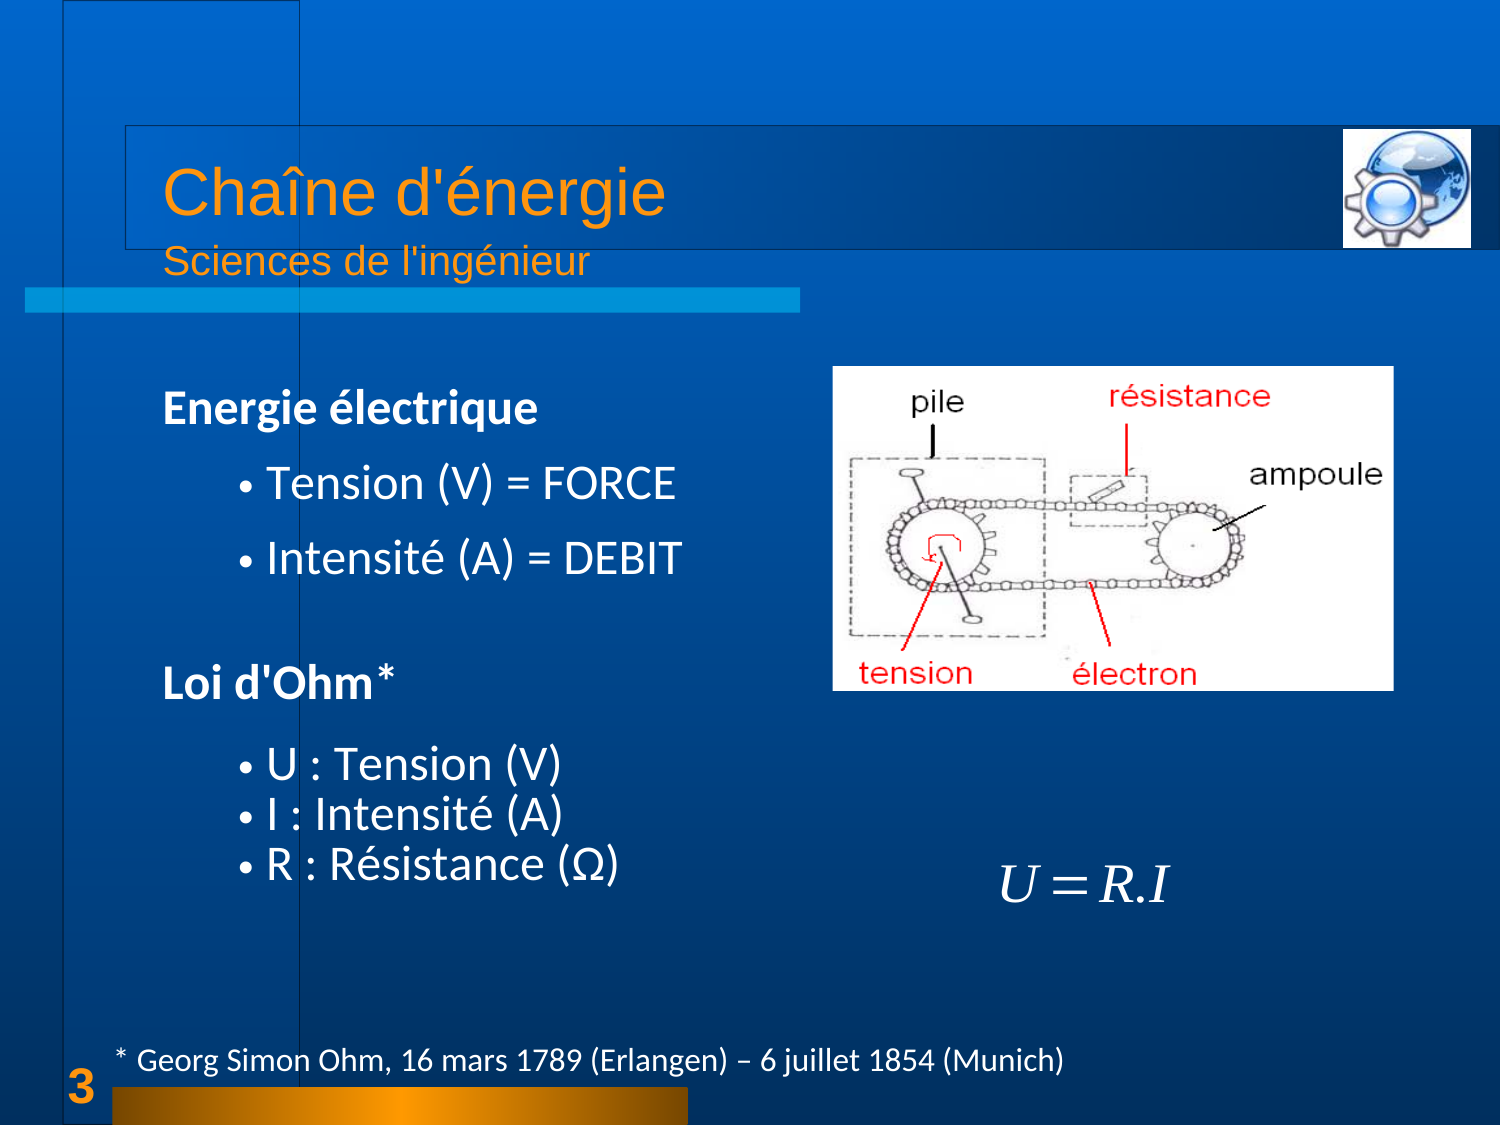

Energie électrique
 Tension (V) = FORCE
 Intensité (A) = DEBIT
Loi d'Ohm*
 U : Tension (V)
 I : Intensité (A)
 R : Résistance (Ω)
* Georg Simon Ohm, 16 mars 1789 (Erlangen) – 6 juillet 1854 (Munich)